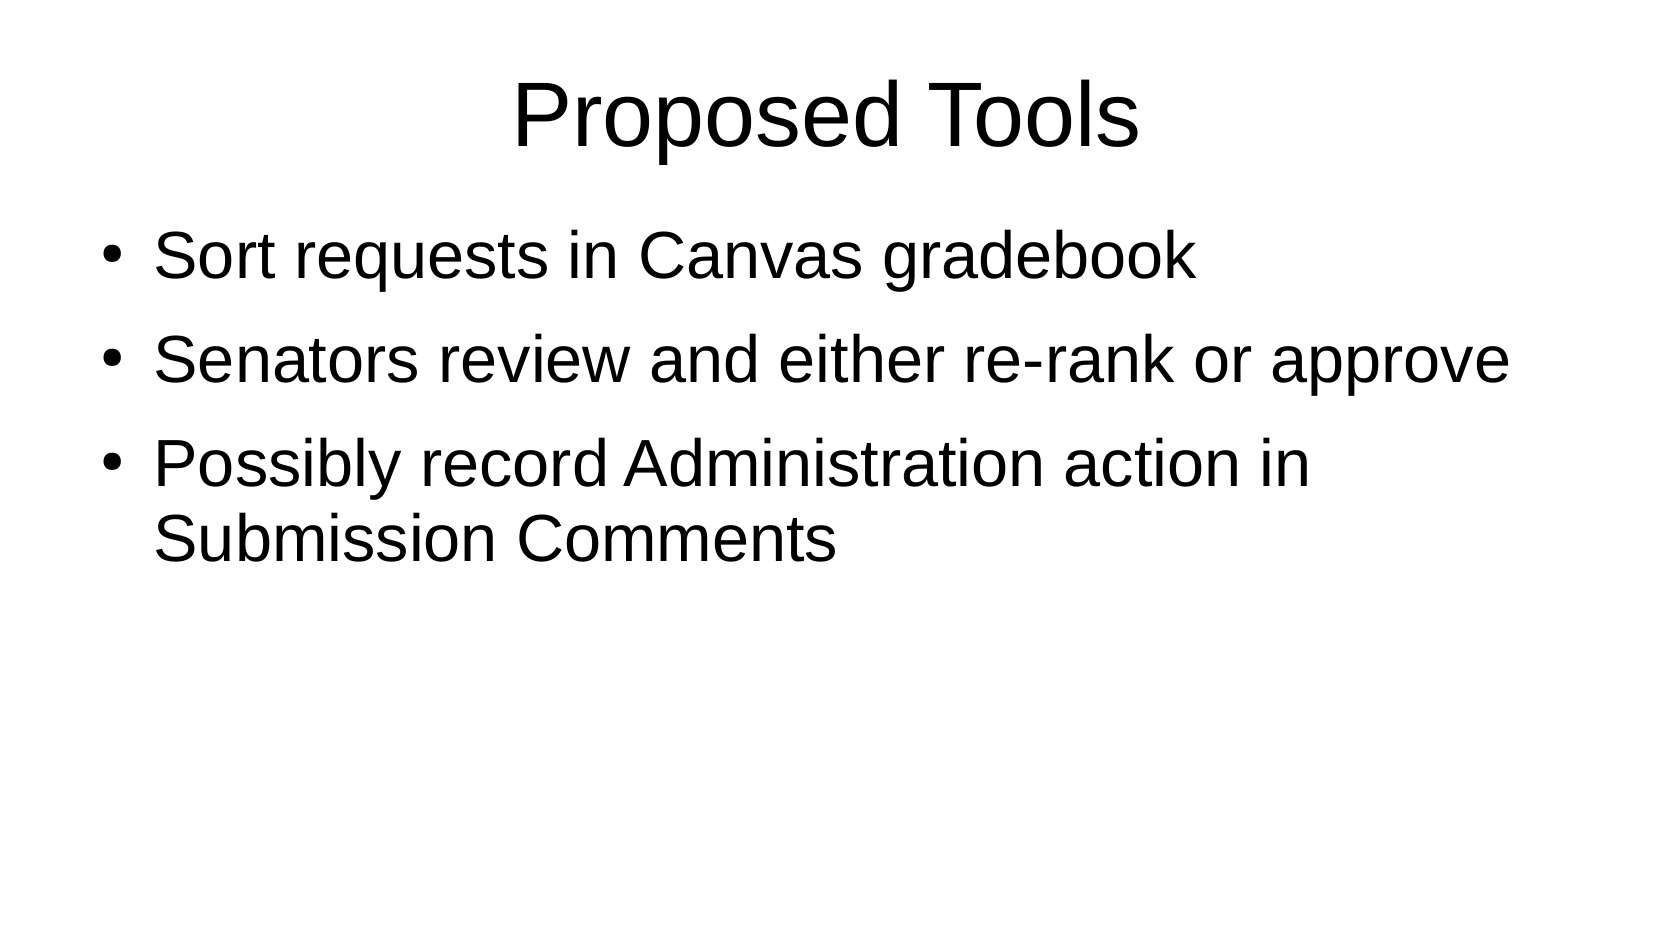

# Proposed Tools
Sort requests in Canvas gradebook
Senators review and either re-rank or approve
Possibly record Administration action in Submission Comments